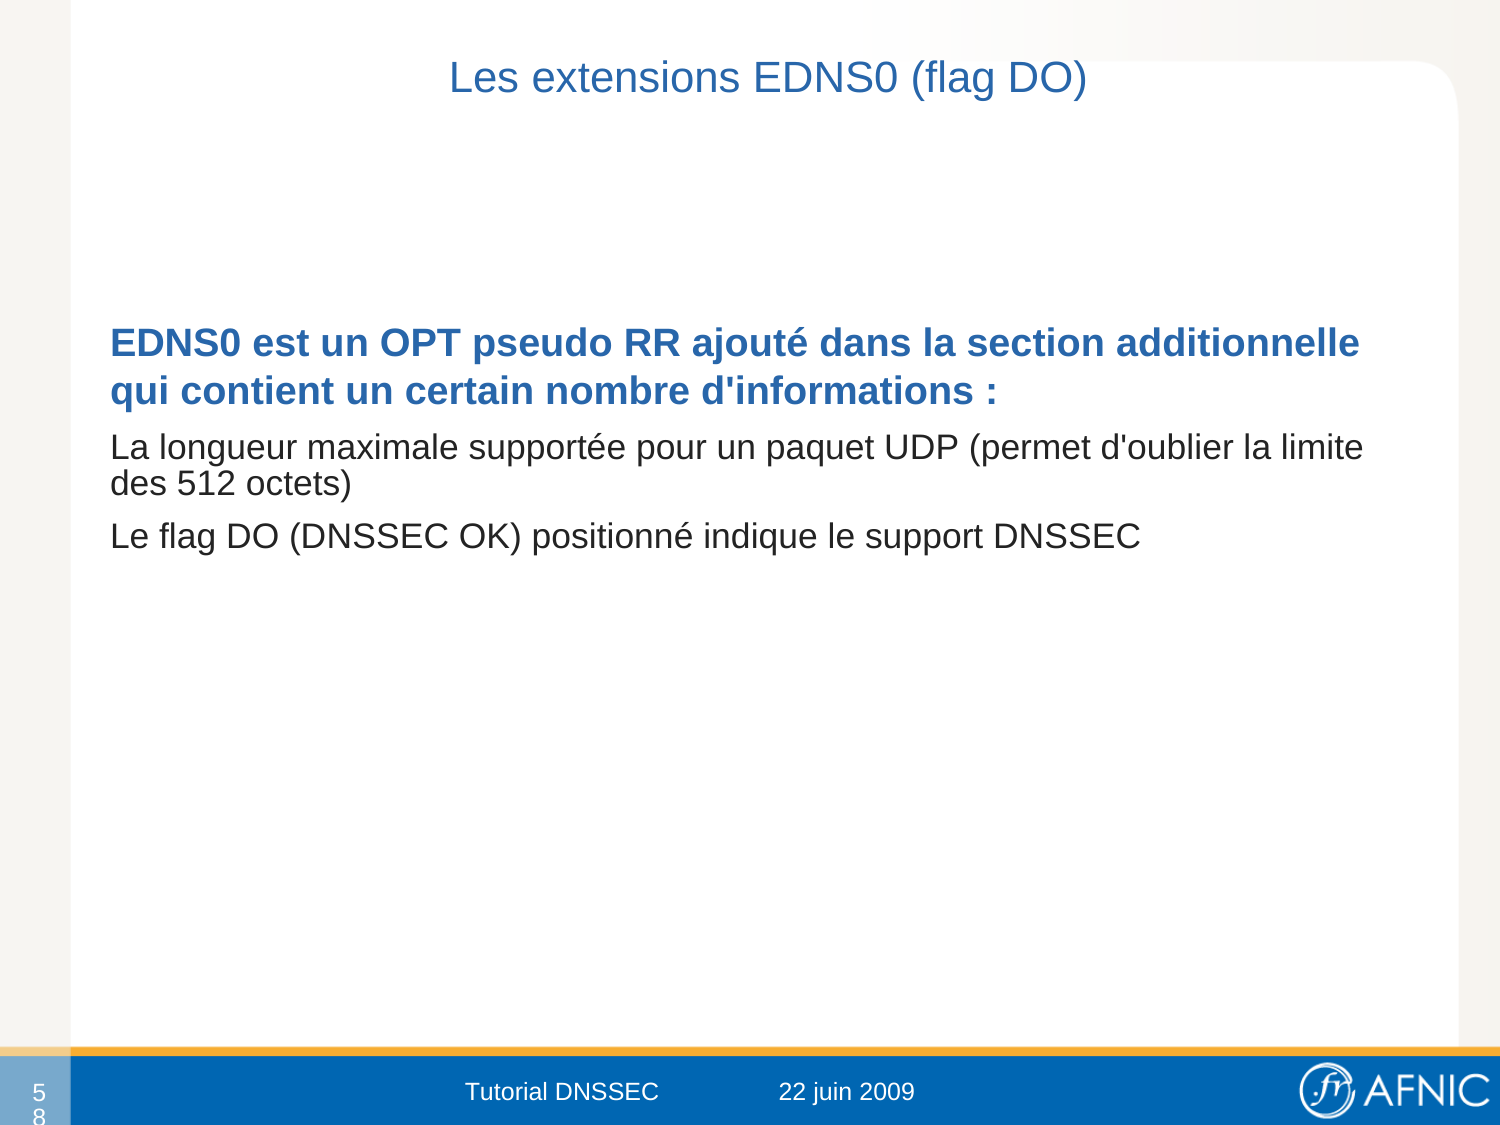

# Les extensions EDNS0 (flag DO)
EDNS0 est un OPT pseudo RR ajouté dans la section additionnelle qui contient un certain nombre d'informations :
La longueur maximale supportée pour un paquet UDP (permet d'oublier la limite des 512 octets)
Le flag DO (DNSSEC OK) positionné indique le support DNSSEC